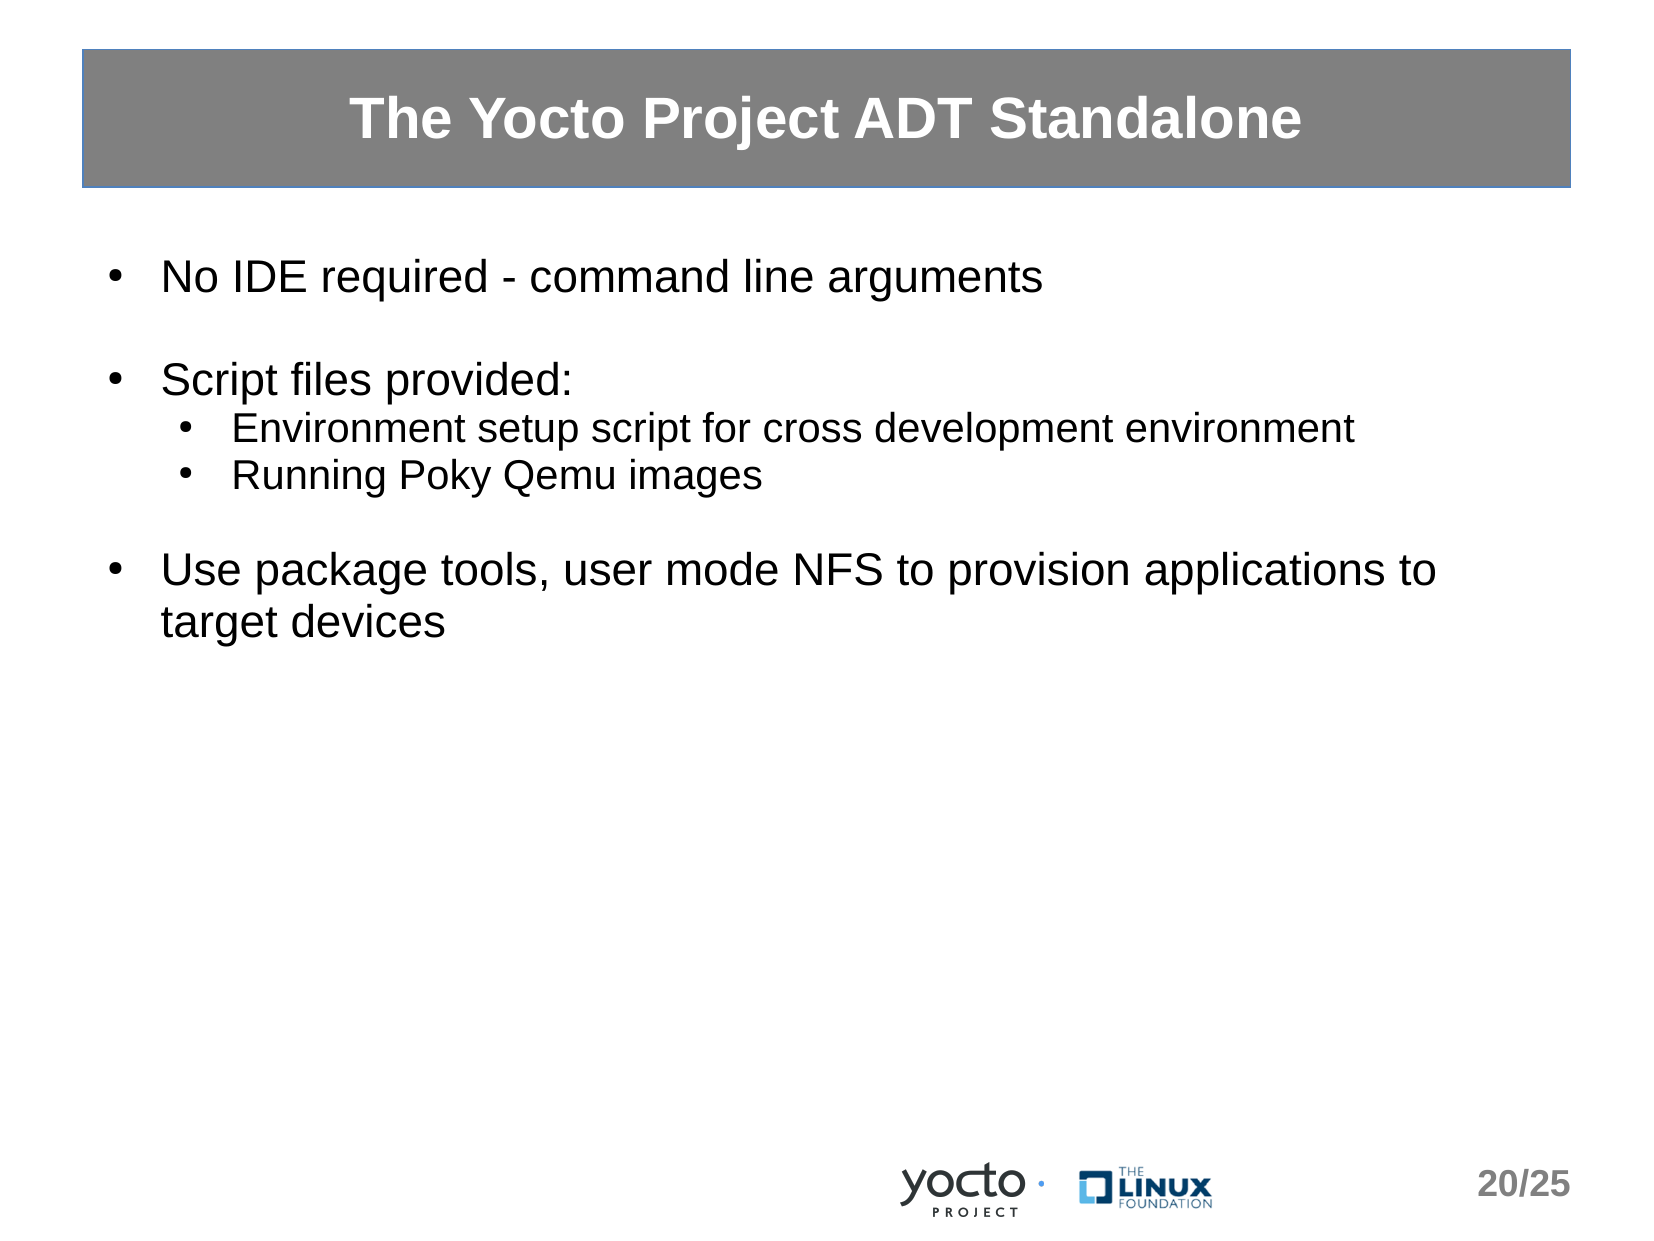

# The Yocto Project ADT Standalone
No IDE required - command line arguments
Script files provided:
Environment setup script for cross development environment
Running Poky Qemu images
Use package tools, user mode NFS to provision applications to target devices
20